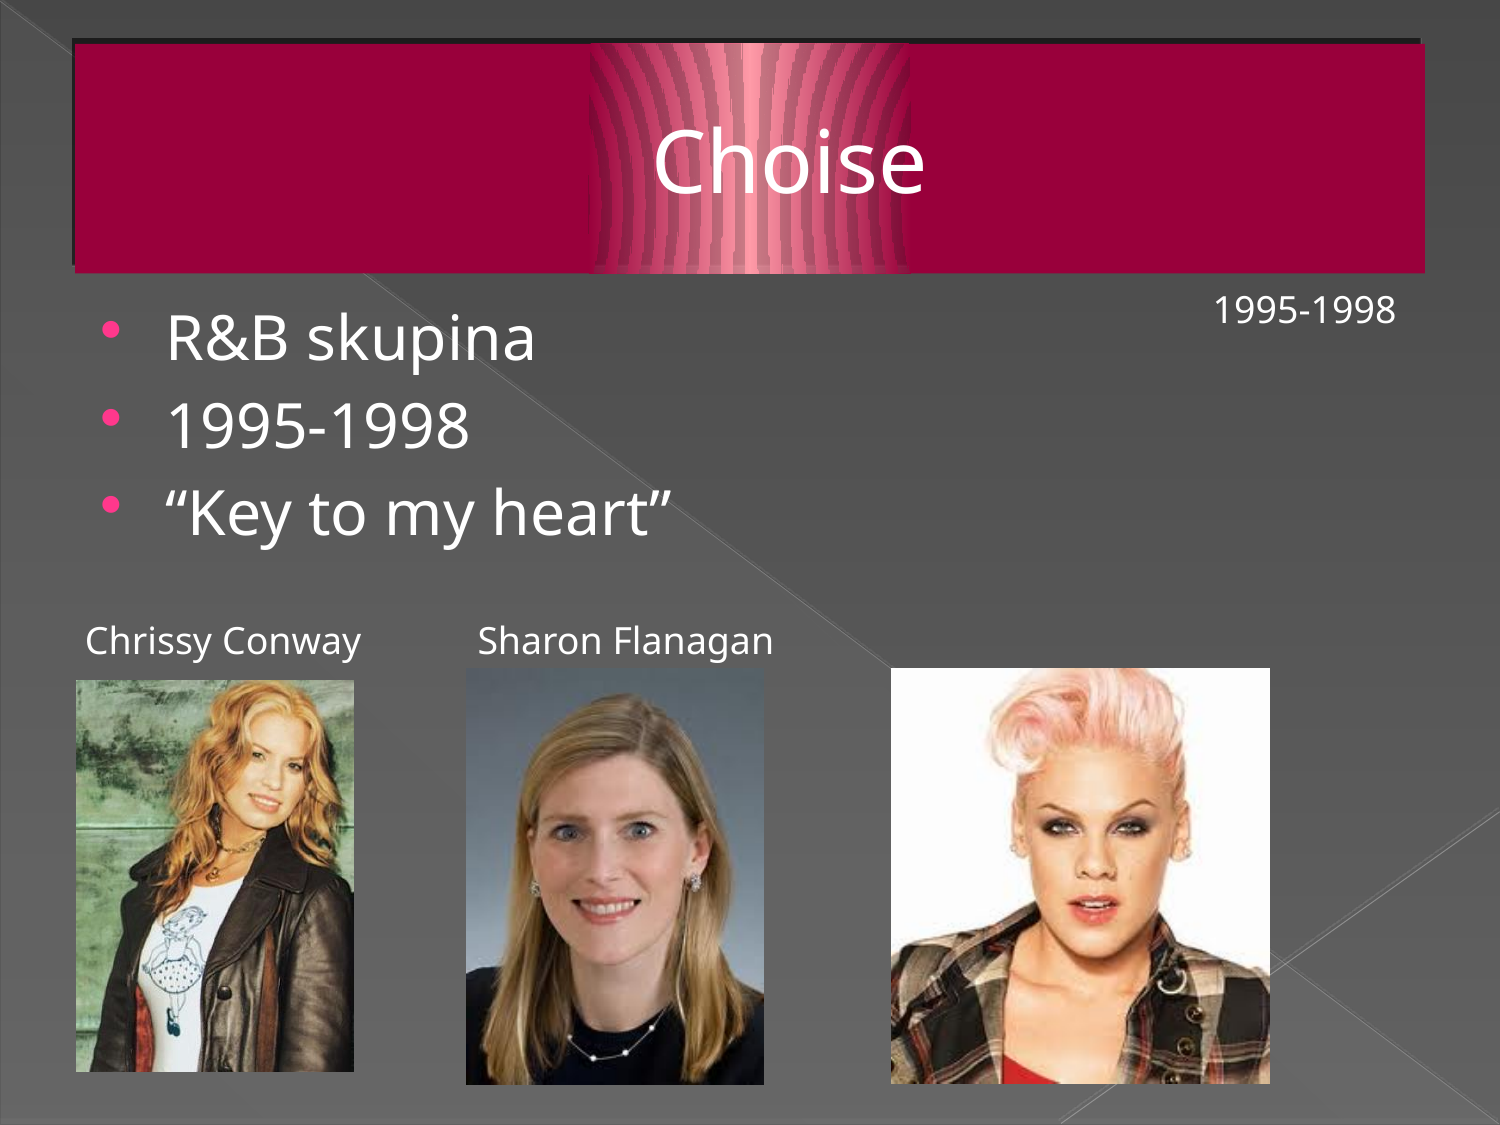

# Choise
1995-1998
R&B skupina
1995-1998
“Key to my heart”
 Chrissy Conway
Sharon Flanagan